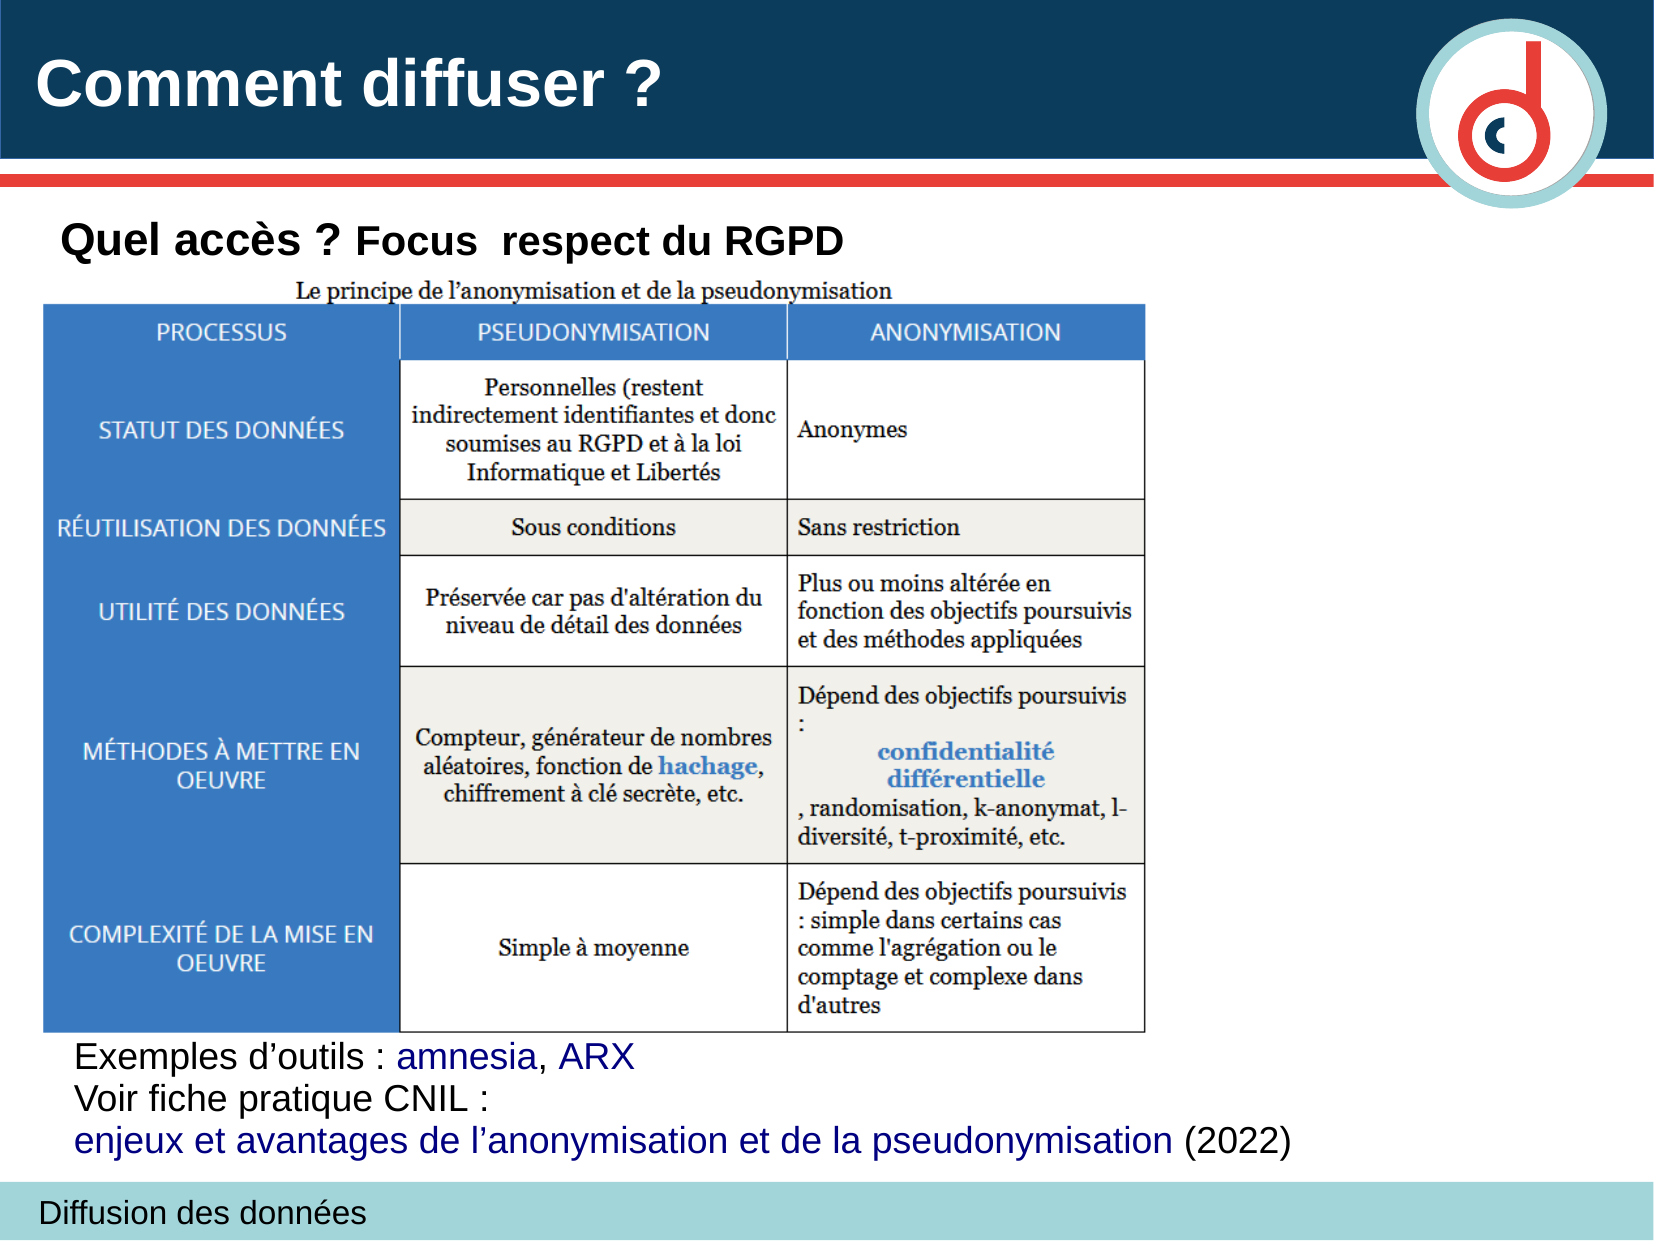

# Comment diffuser ?
Quel accès ? Focus respect du RGPD
Exemples d’outils : amnesia, ARX
Voir fiche pratique CNIL : enjeux et avantages de l’anonymisation et de la pseudonymisation (2022)
Diffusion des données